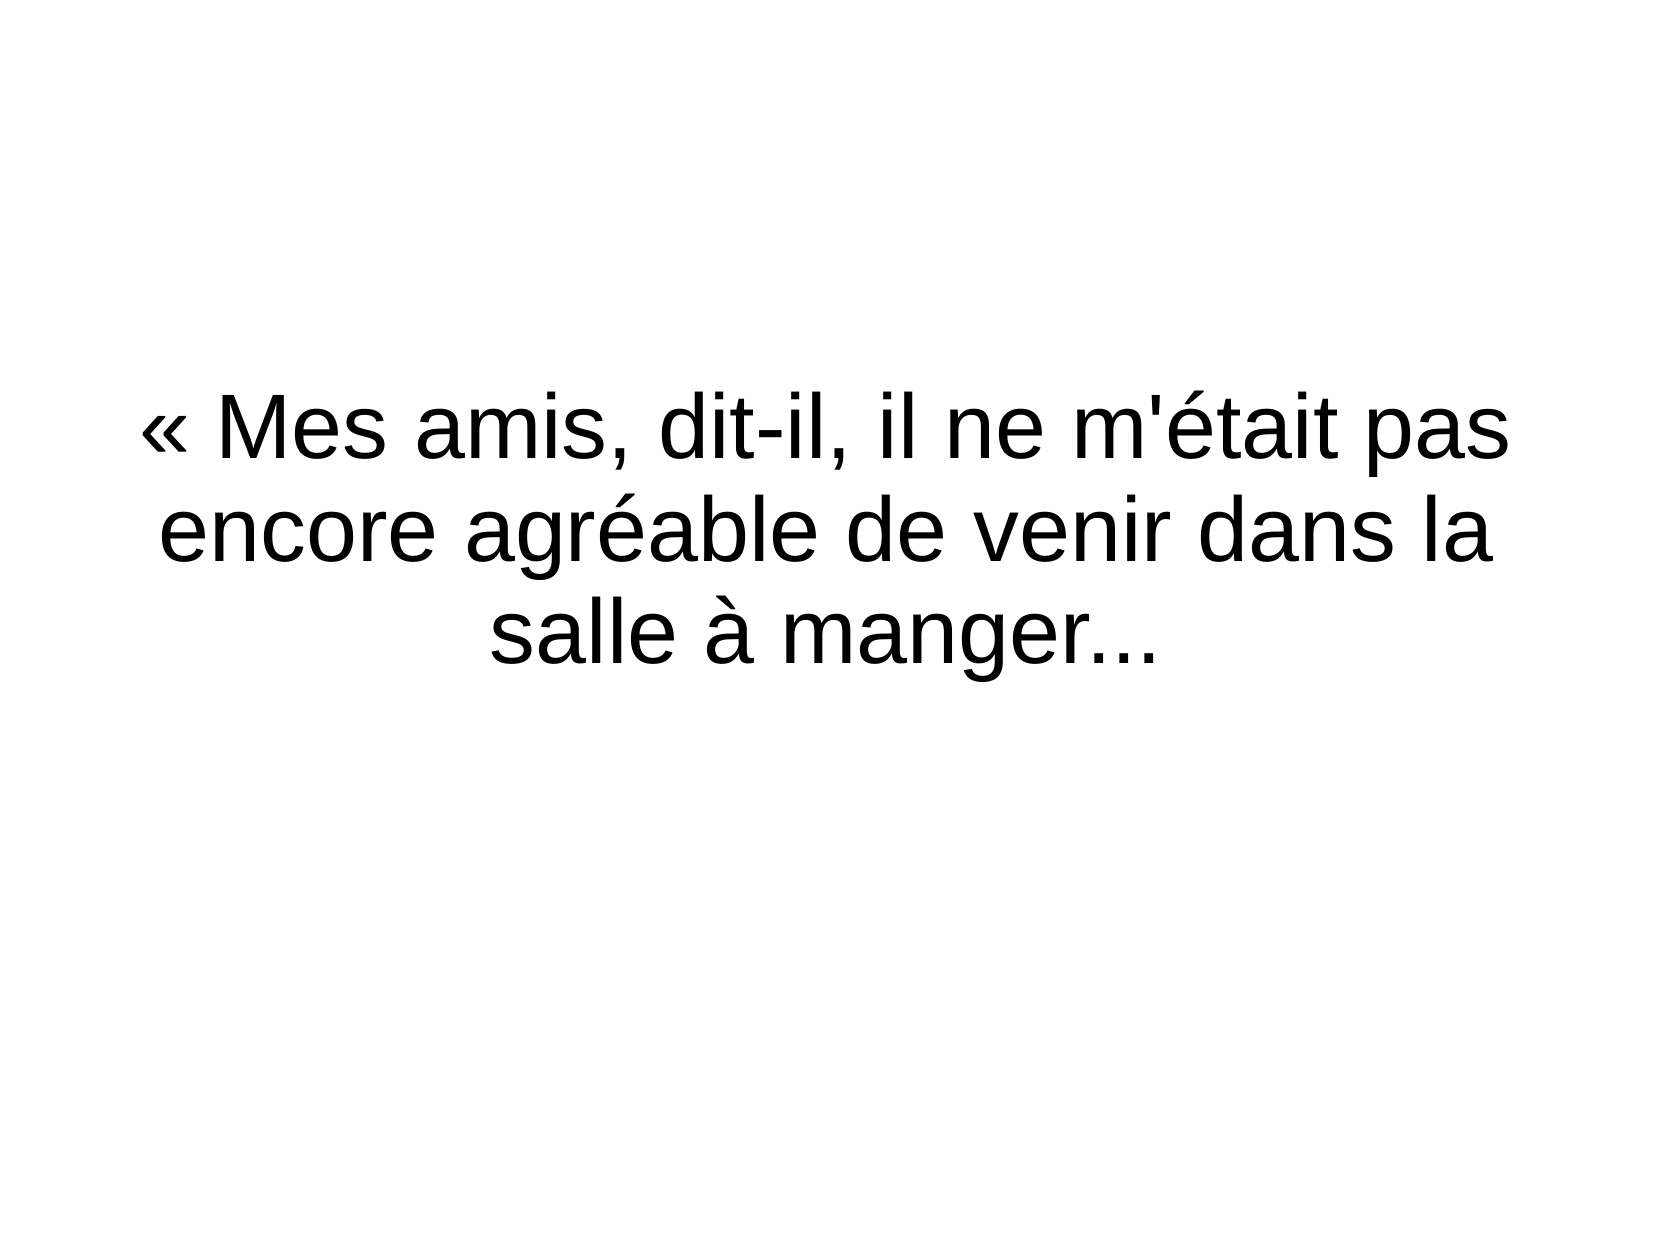

# « Mes amis, dit-il, il ne m'était pas encore agréable de venir dans la salle à manger...